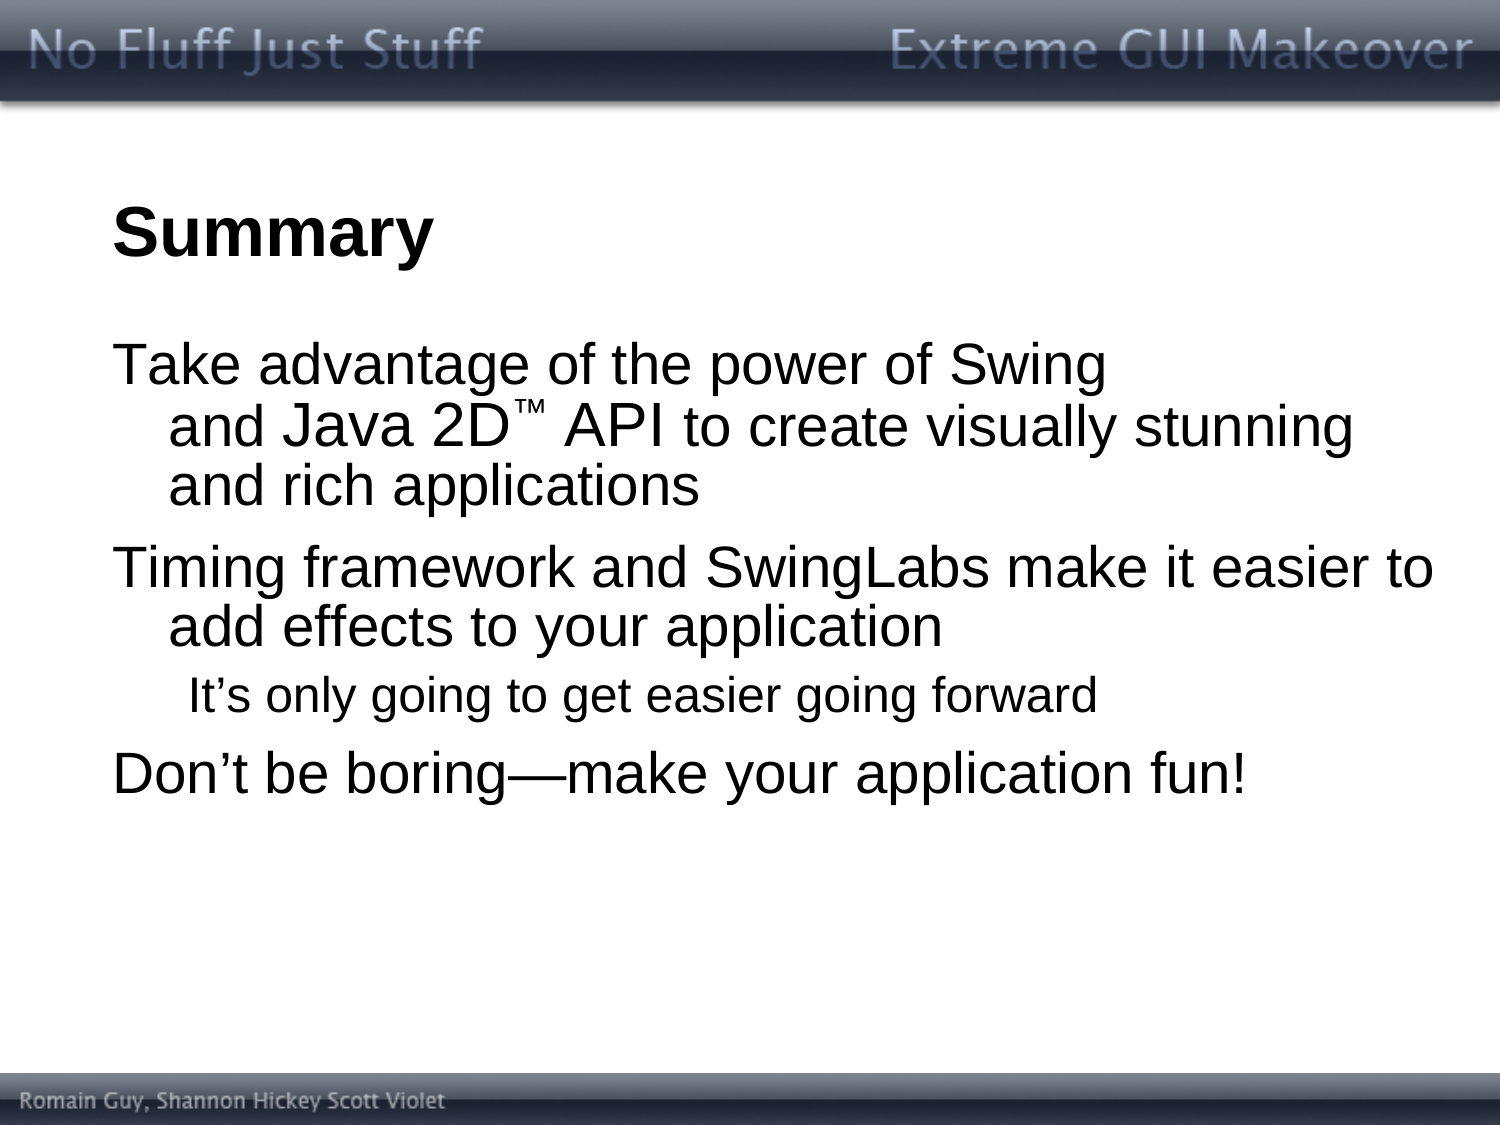

# Summary
Take advantage of the power of Swing
and Java 2D™ API to create visually stunning
and rich applications
Timing framework and SwingLabs make it easier to add effects to your application
It’s only going to get easier going forward
Don’t be boring—make your application fun!